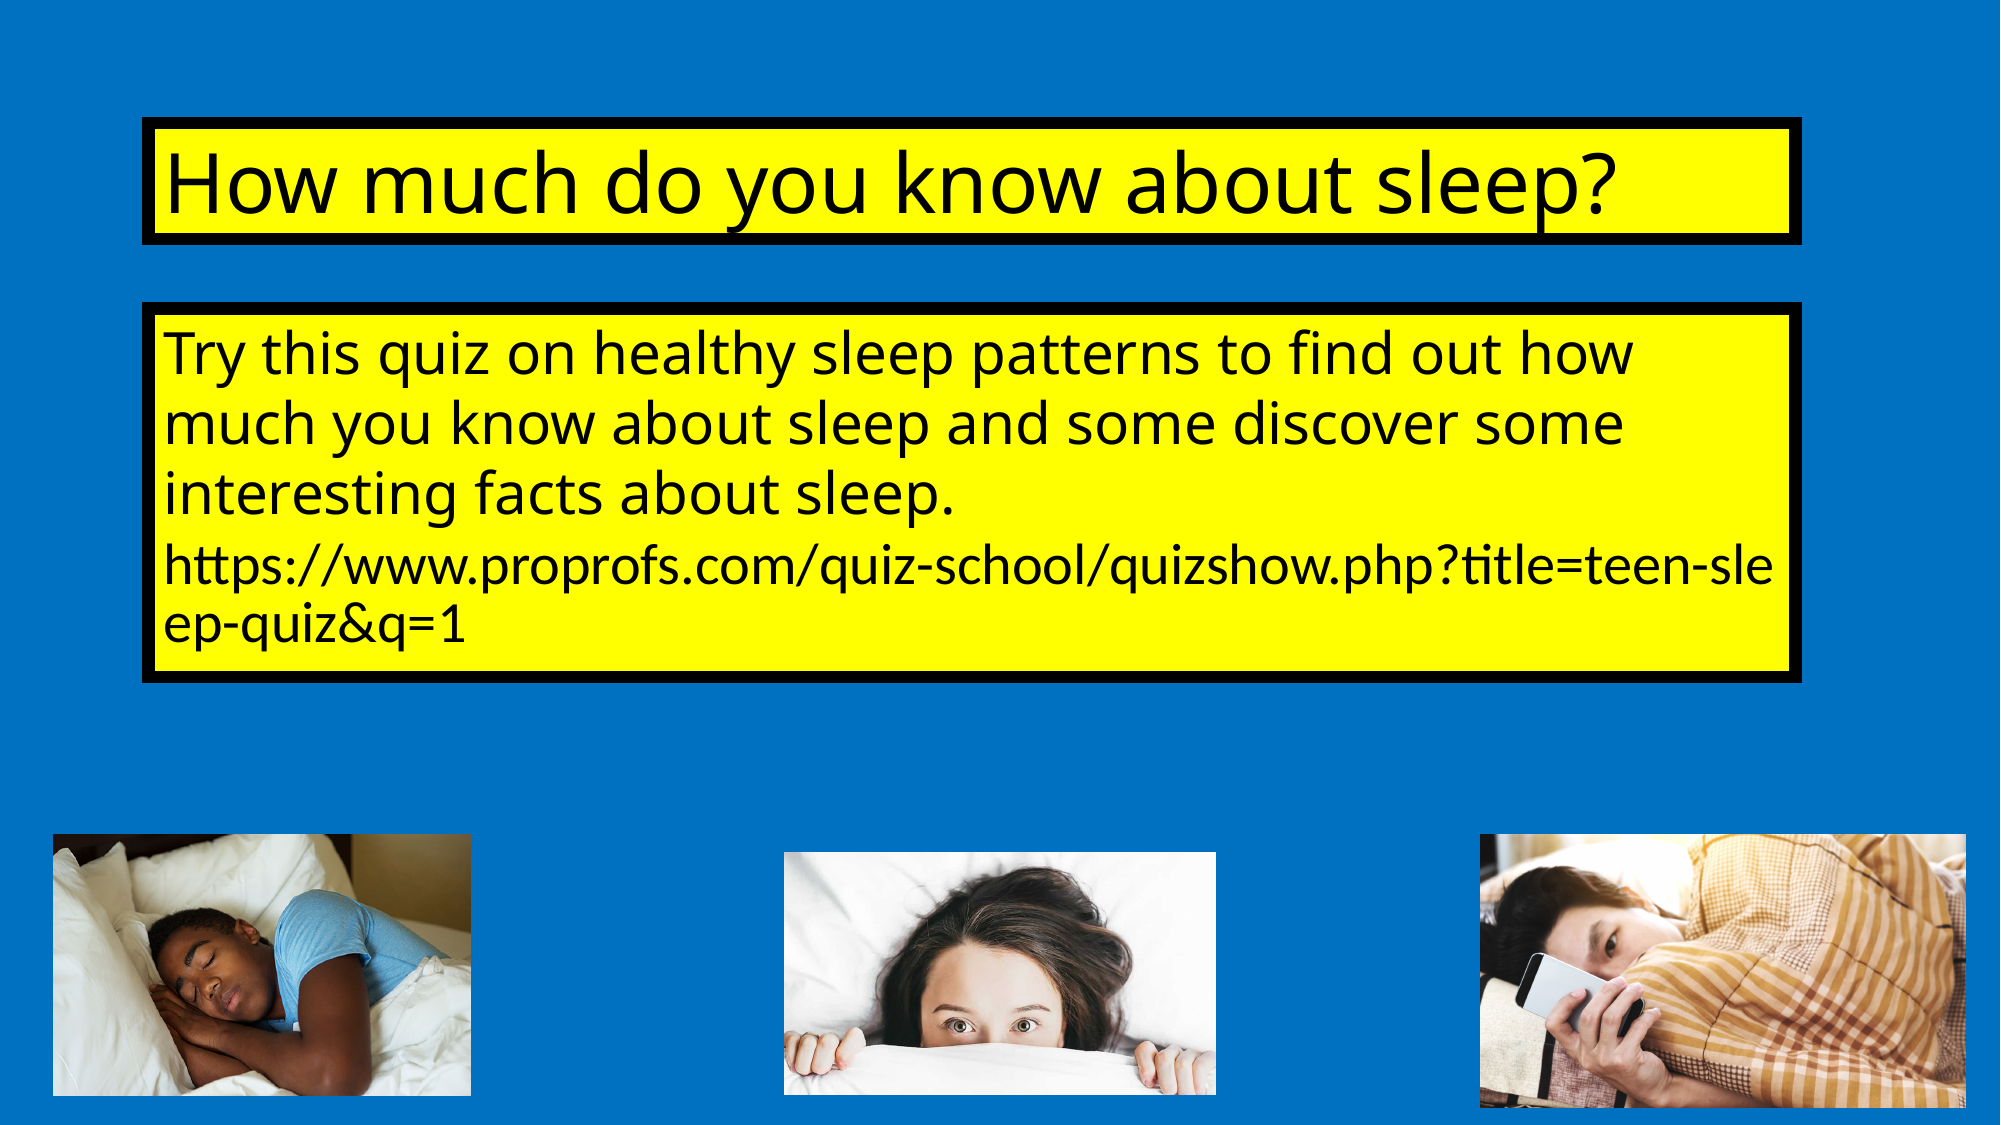

How much do you know about sleep?
Try this quiz on healthy sleep patterns to find out how much you know about sleep and some discover some interesting facts about sleep.
https://www.proprofs.com/quiz-school/quizshow.php?title=teen-sleep-quiz&q=1